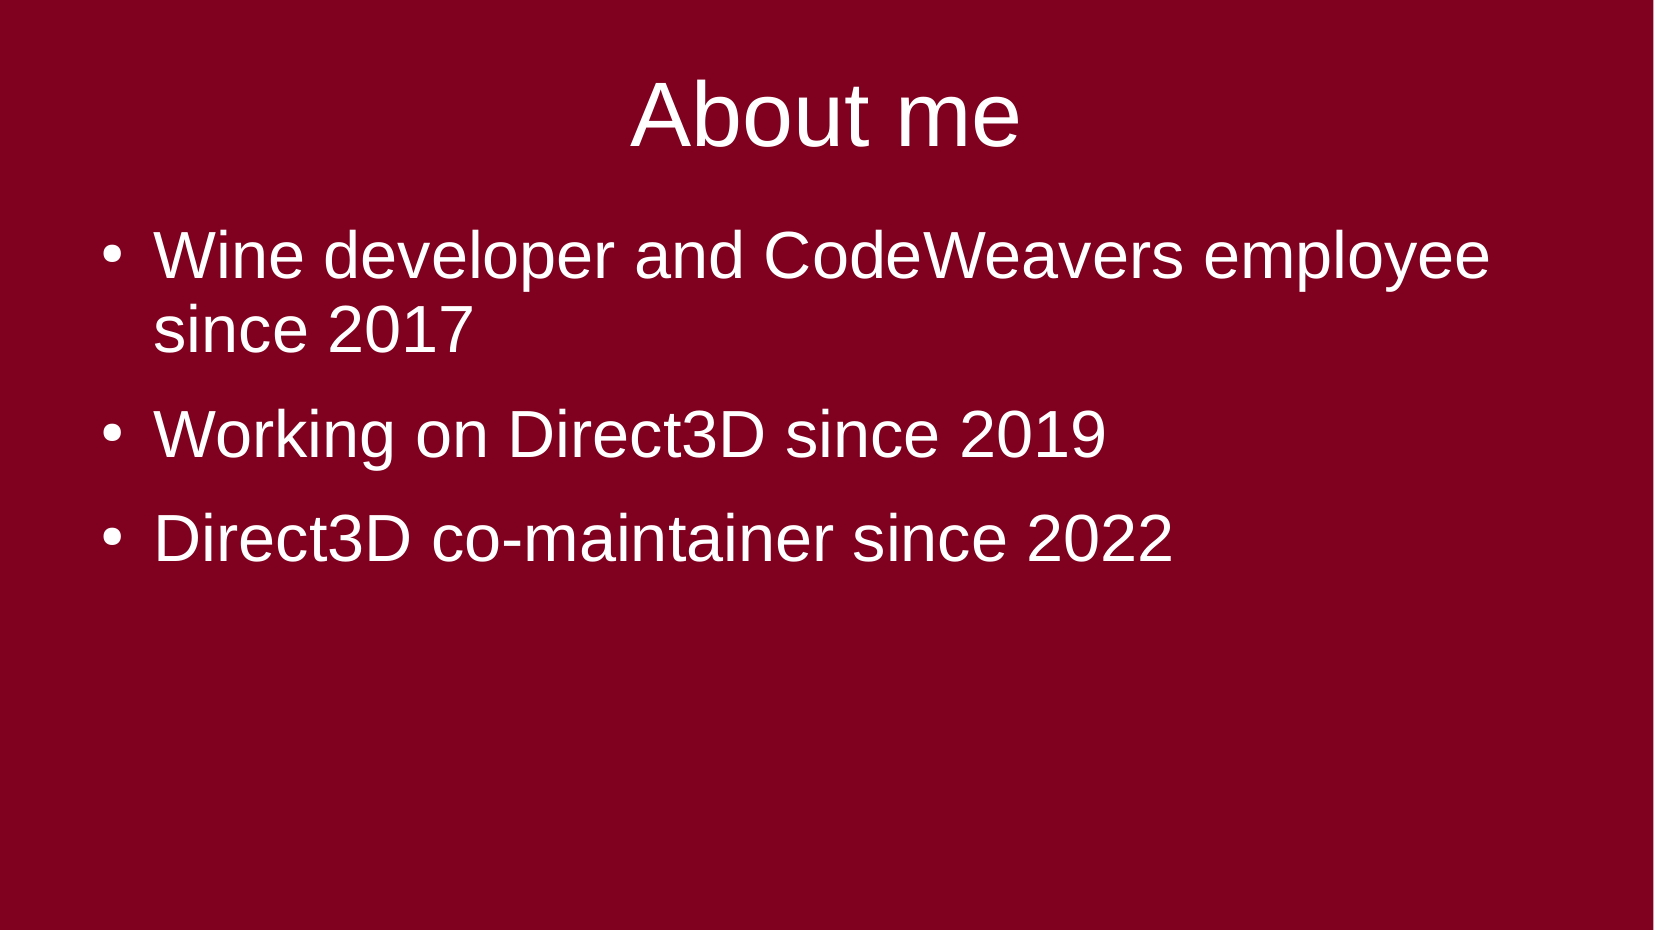

# About me
Wine developer and CodeWeavers employee since 2017
Working on Direct3D since 2019
Direct3D co-maintainer since 2022